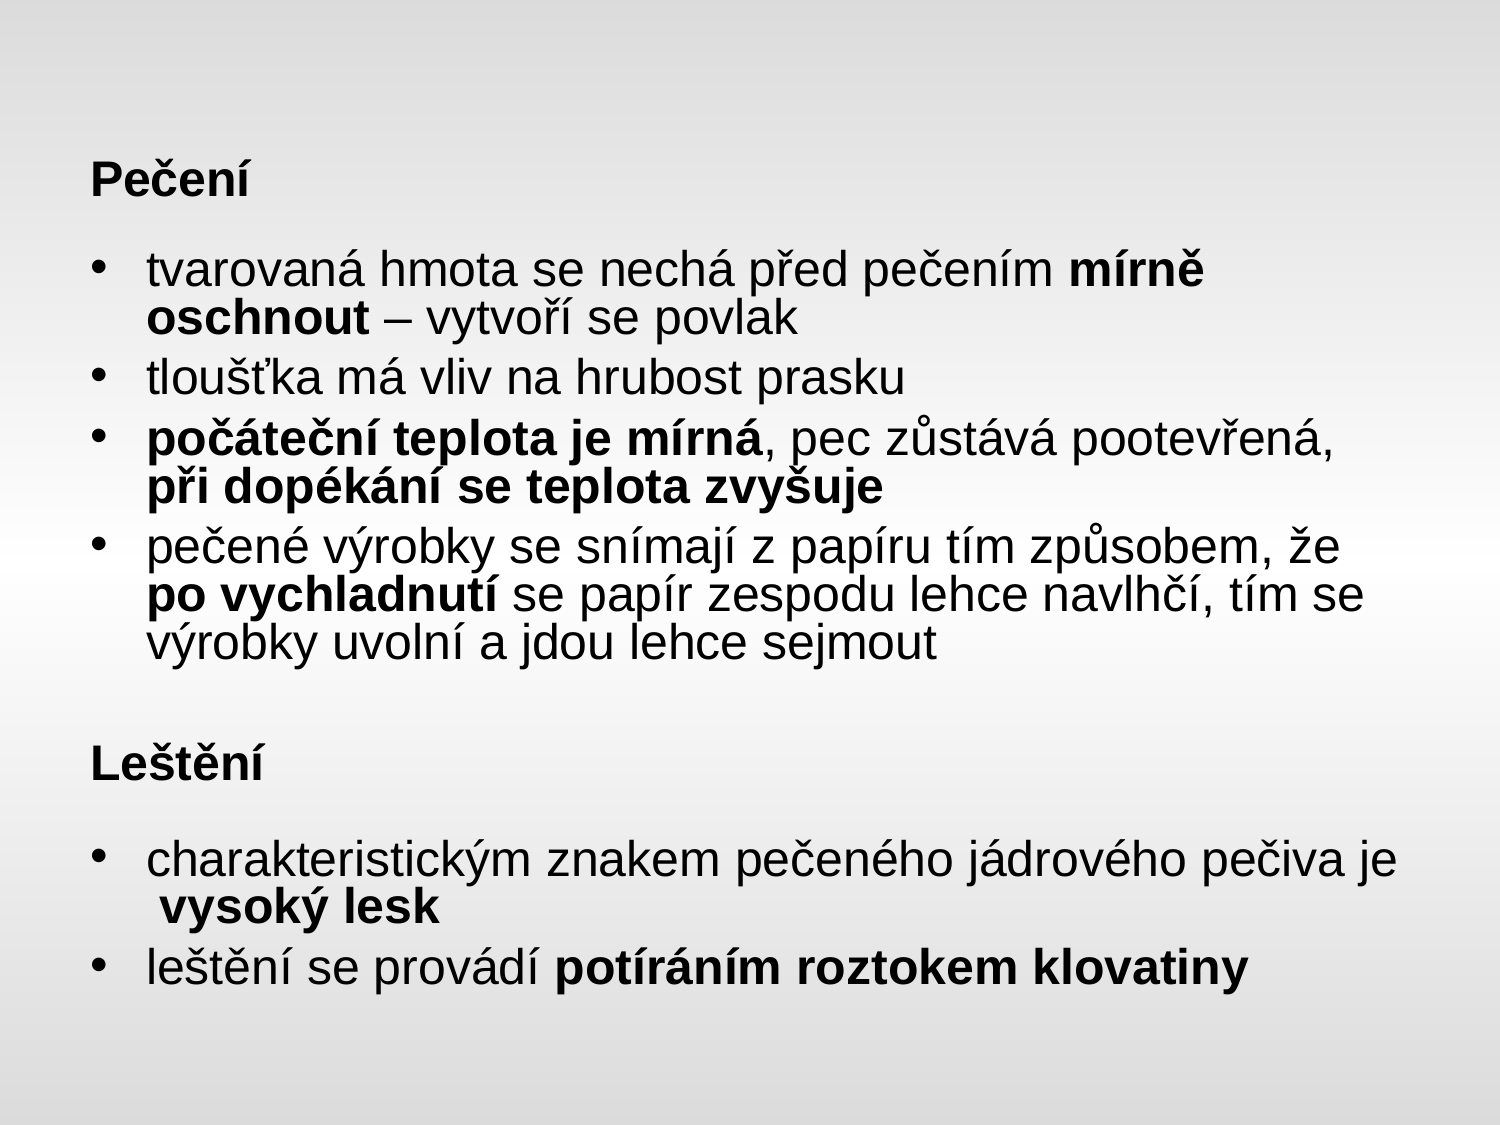

# Pečení
tvarovaná hmota se nechá před pečením mírně oschnout – vytvoří se povlak
tloušťka má vliv na hrubost prasku
počáteční teplota je mírná, pec zůstává pootevřená, při dopékání se teplota zvyšuje
pečené výrobky se snímají z papíru tím způsobem, že po vychladnutí se papír zespodu lehce navlhčí, tím se výrobky uvolní a jdou lehce sejmout
Leštění
charakteristickým znakem pečeného jádrového pečiva je vysoký lesk
leštění se provádí potíráním roztokem klovatiny